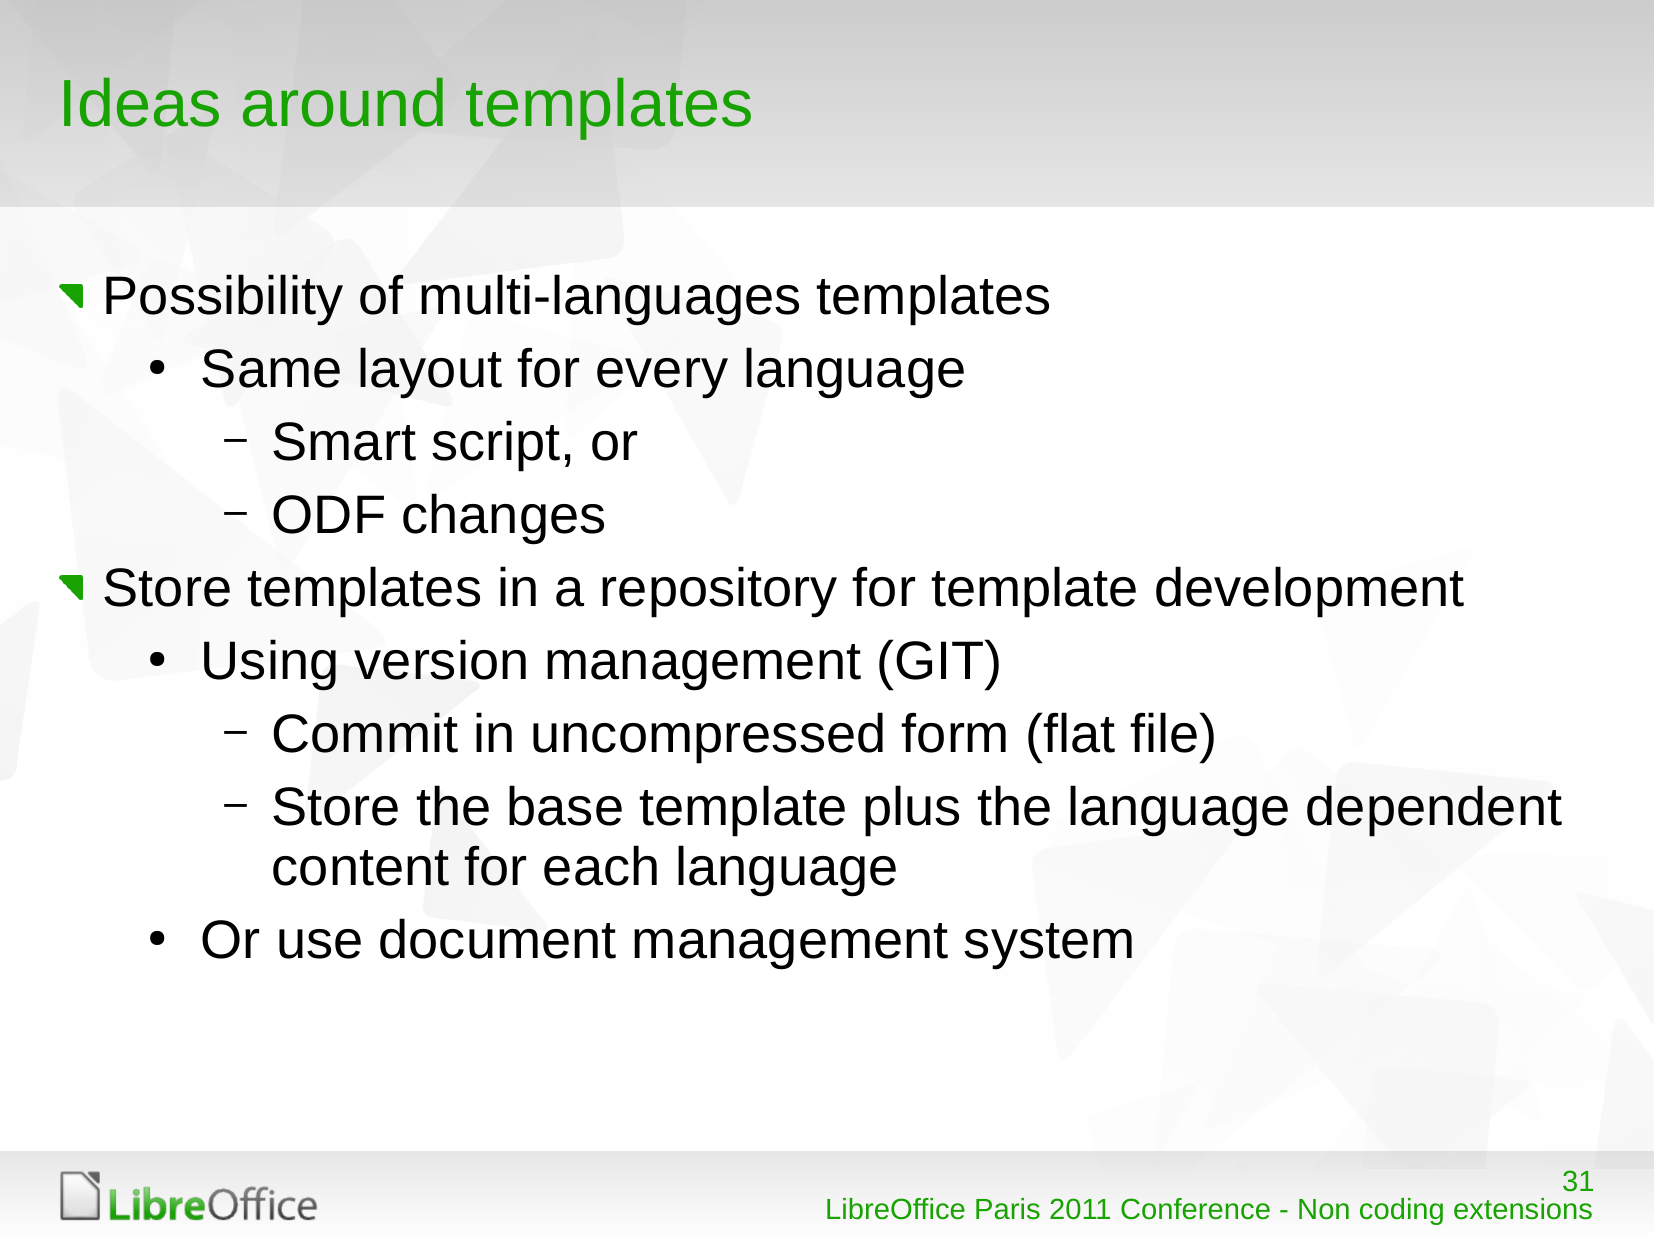

# Ideas around templates
Possibility of multi-languages templates
Same layout for every language
Smart script, or
ODF changes
Store templates in a repository for template development
Using version management (GIT)
Commit in uncompressed form (flat file)
Store the base template plus the language dependent content for each language
Or use document management system
31
LibreOffice Paris 2011 Conference - Non coding extensions